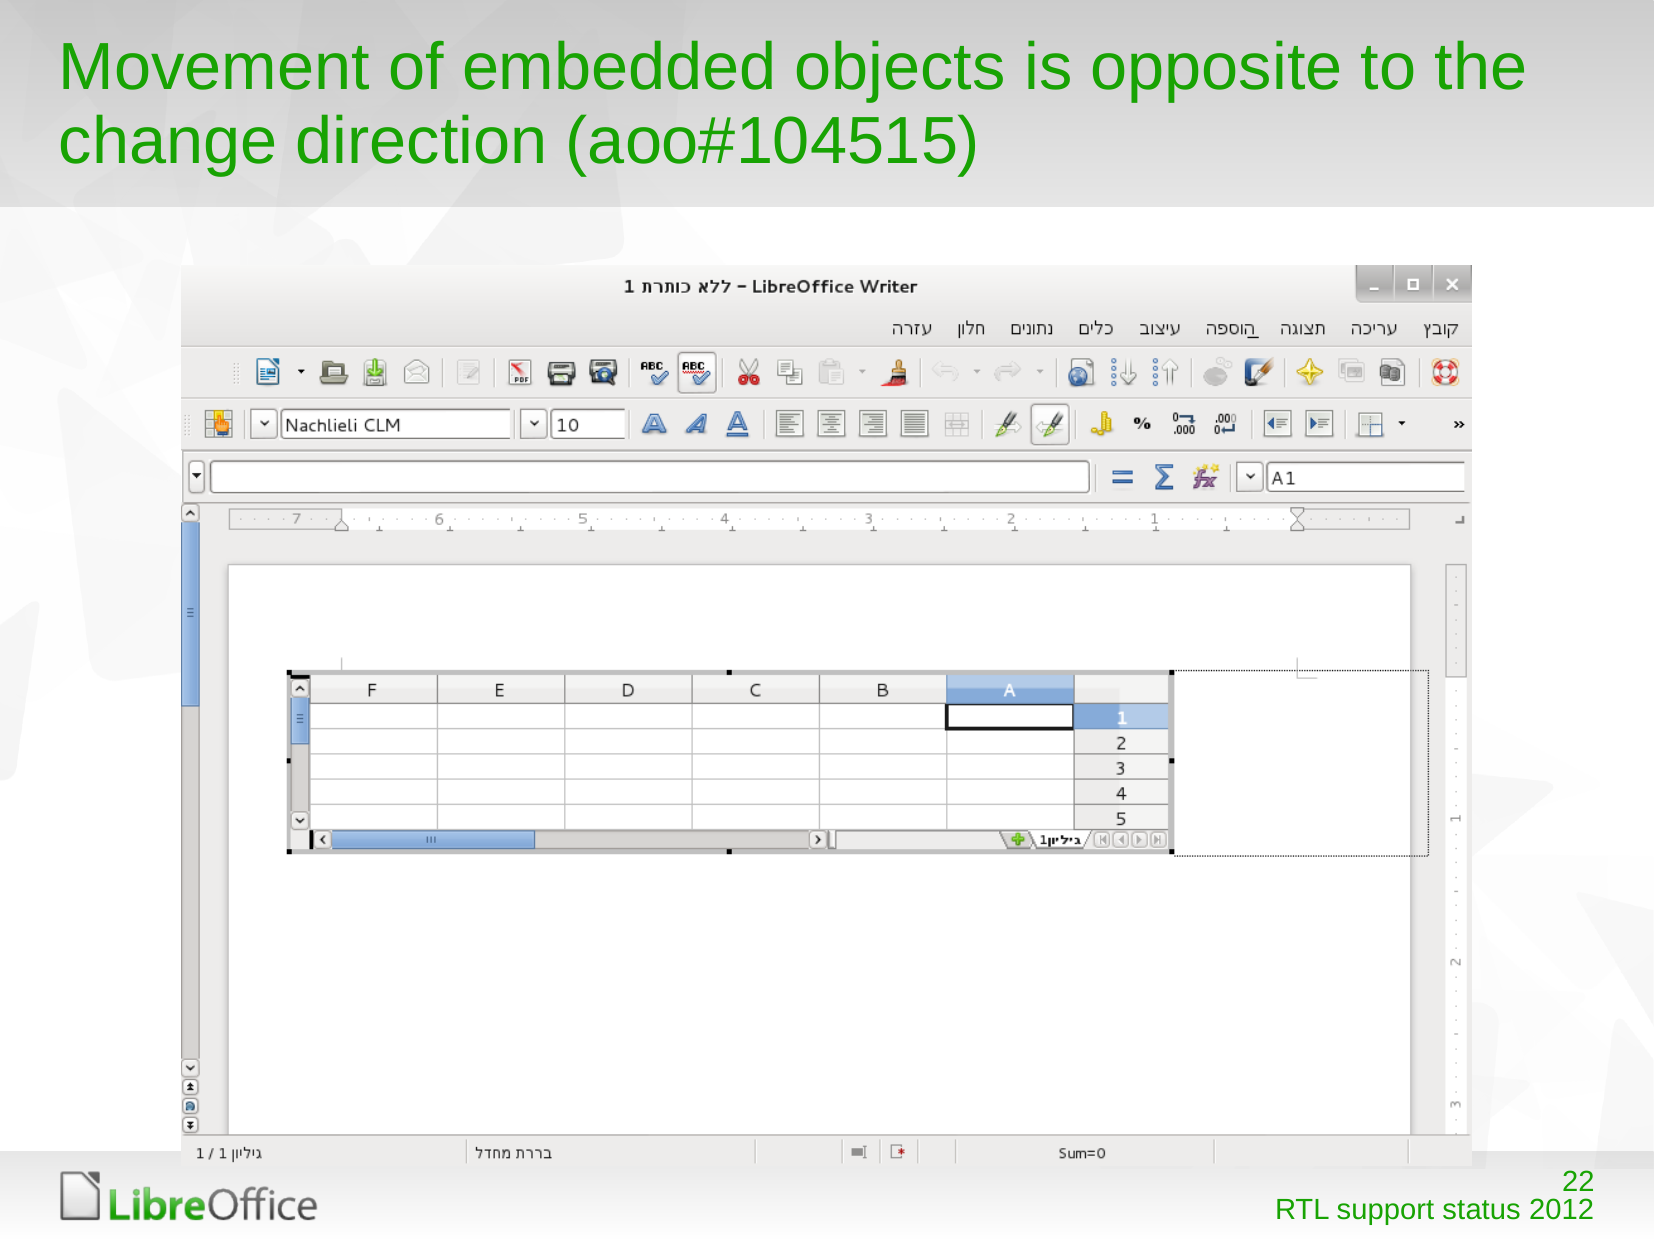

# Movement of embedded objects is opposite to the change direction (aoo#104515)
22
RTL support status 2012